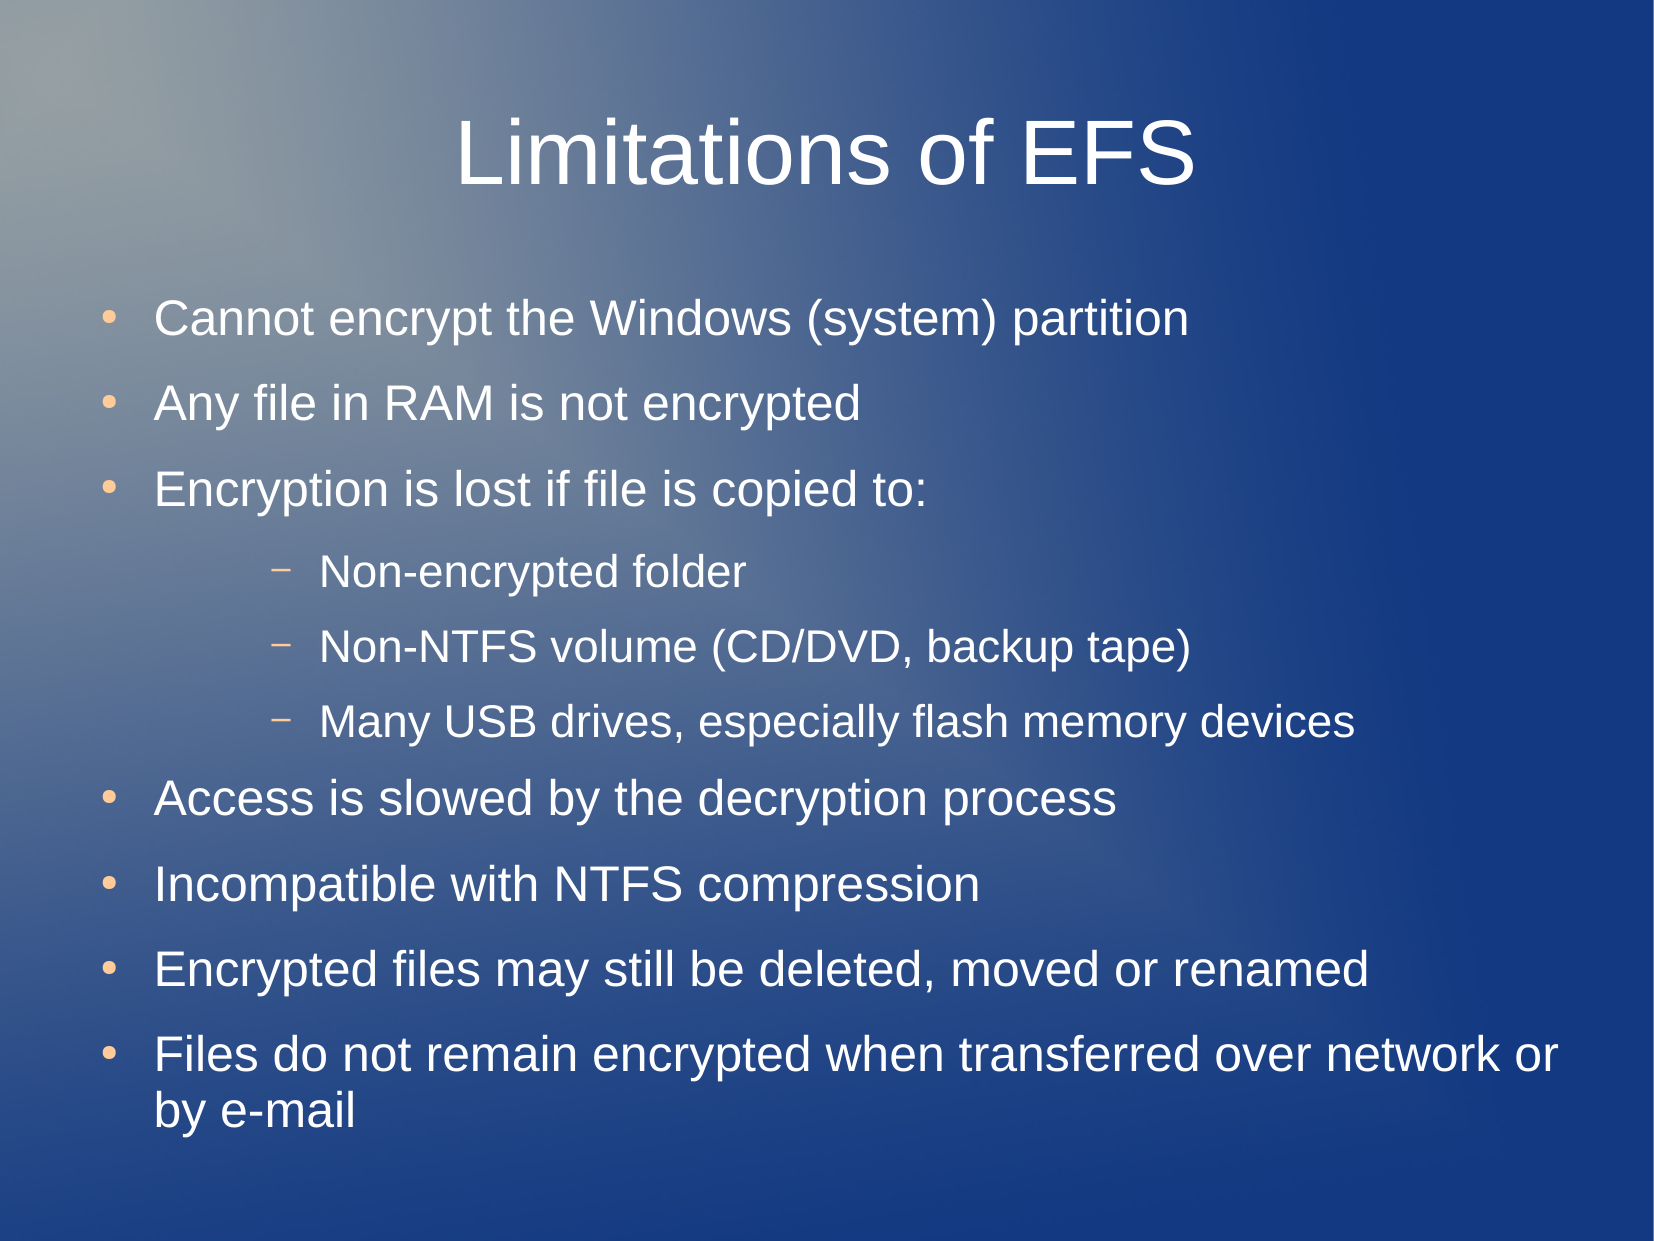

# Limitations of EFS
Cannot encrypt the Windows (system) partition
Any file in RAM is not encrypted
Encryption is lost if file is copied to:
Non-encrypted folder
Non-NTFS volume (CD/DVD, backup tape)
Many USB drives, especially flash memory devices
Access is slowed by the decryption process
Incompatible with NTFS compression
Encrypted files may still be deleted, moved or renamed
Files do not remain encrypted when transferred over network or by e-mail